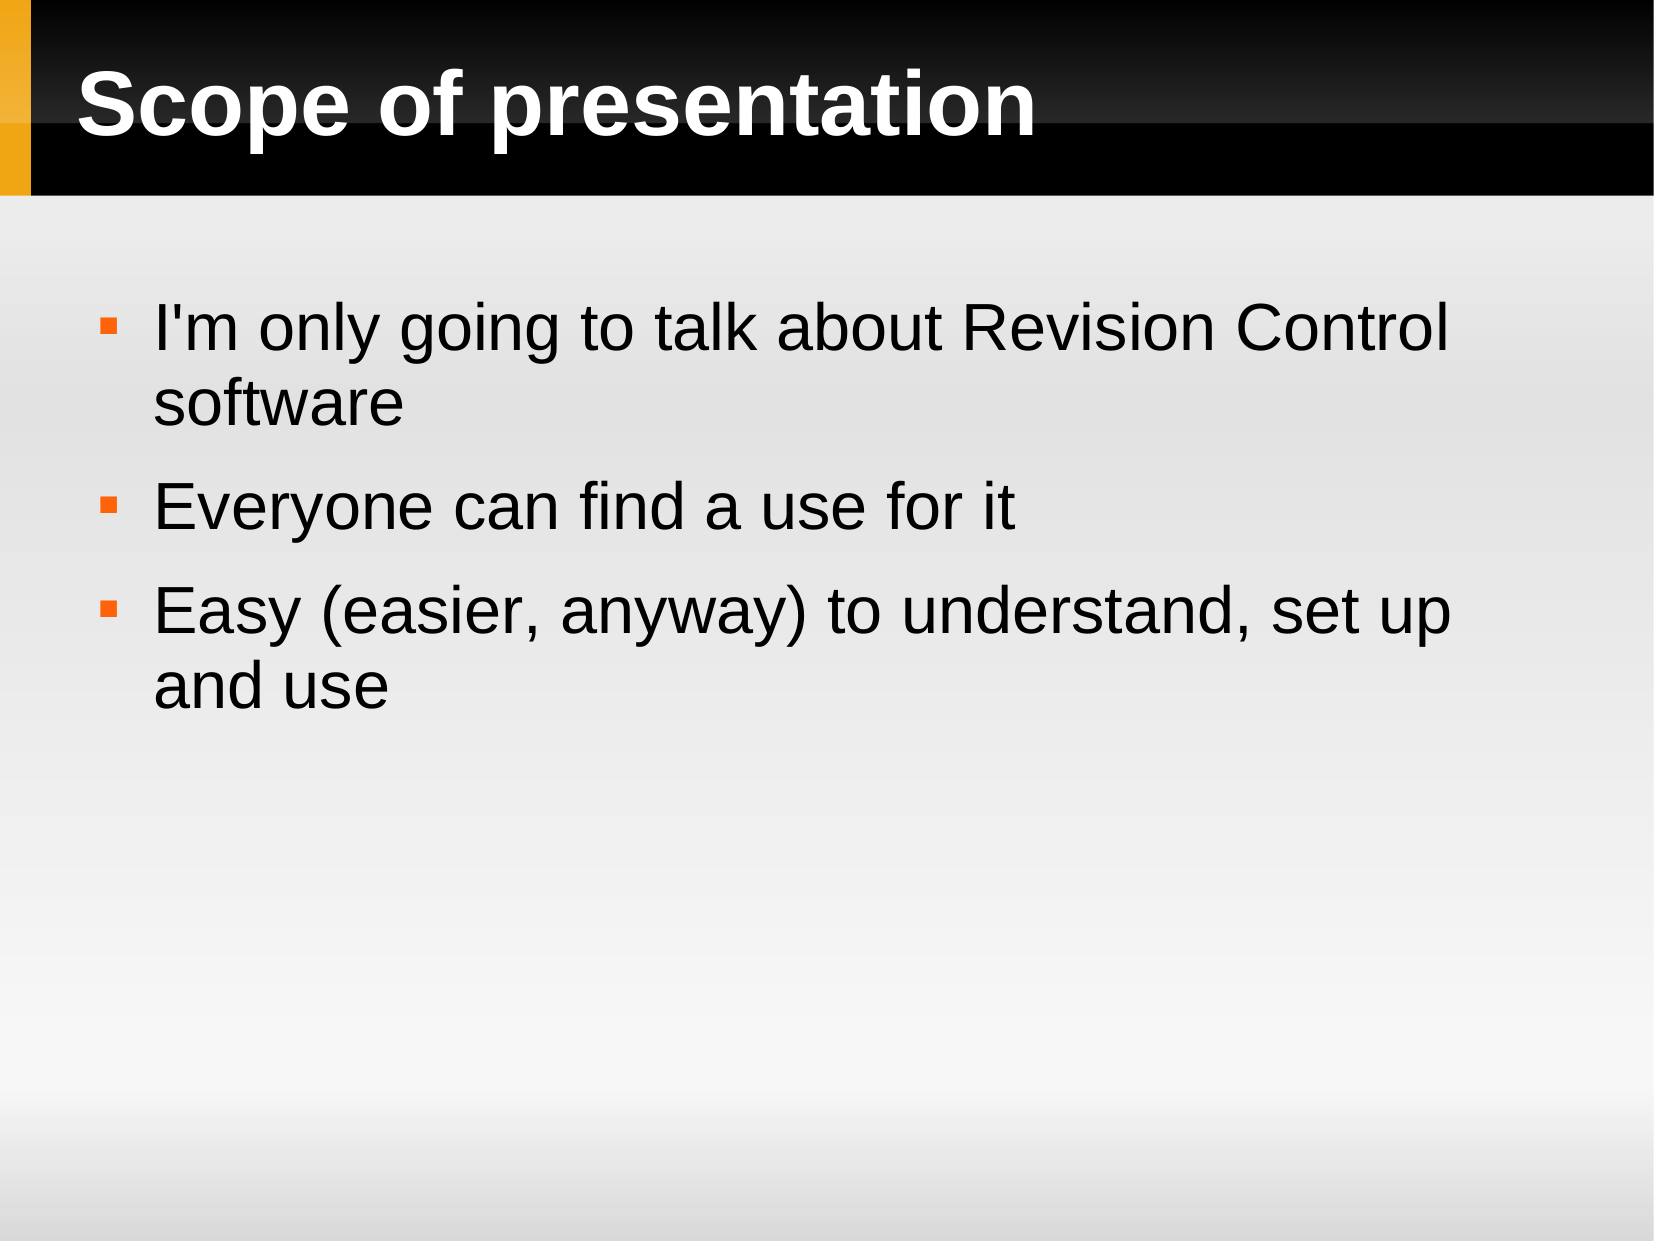

# Scope of presentation
I'm only going to talk about Revision Control software
Everyone can find a use for it
Easy (easier, anyway) to understand, set up and use